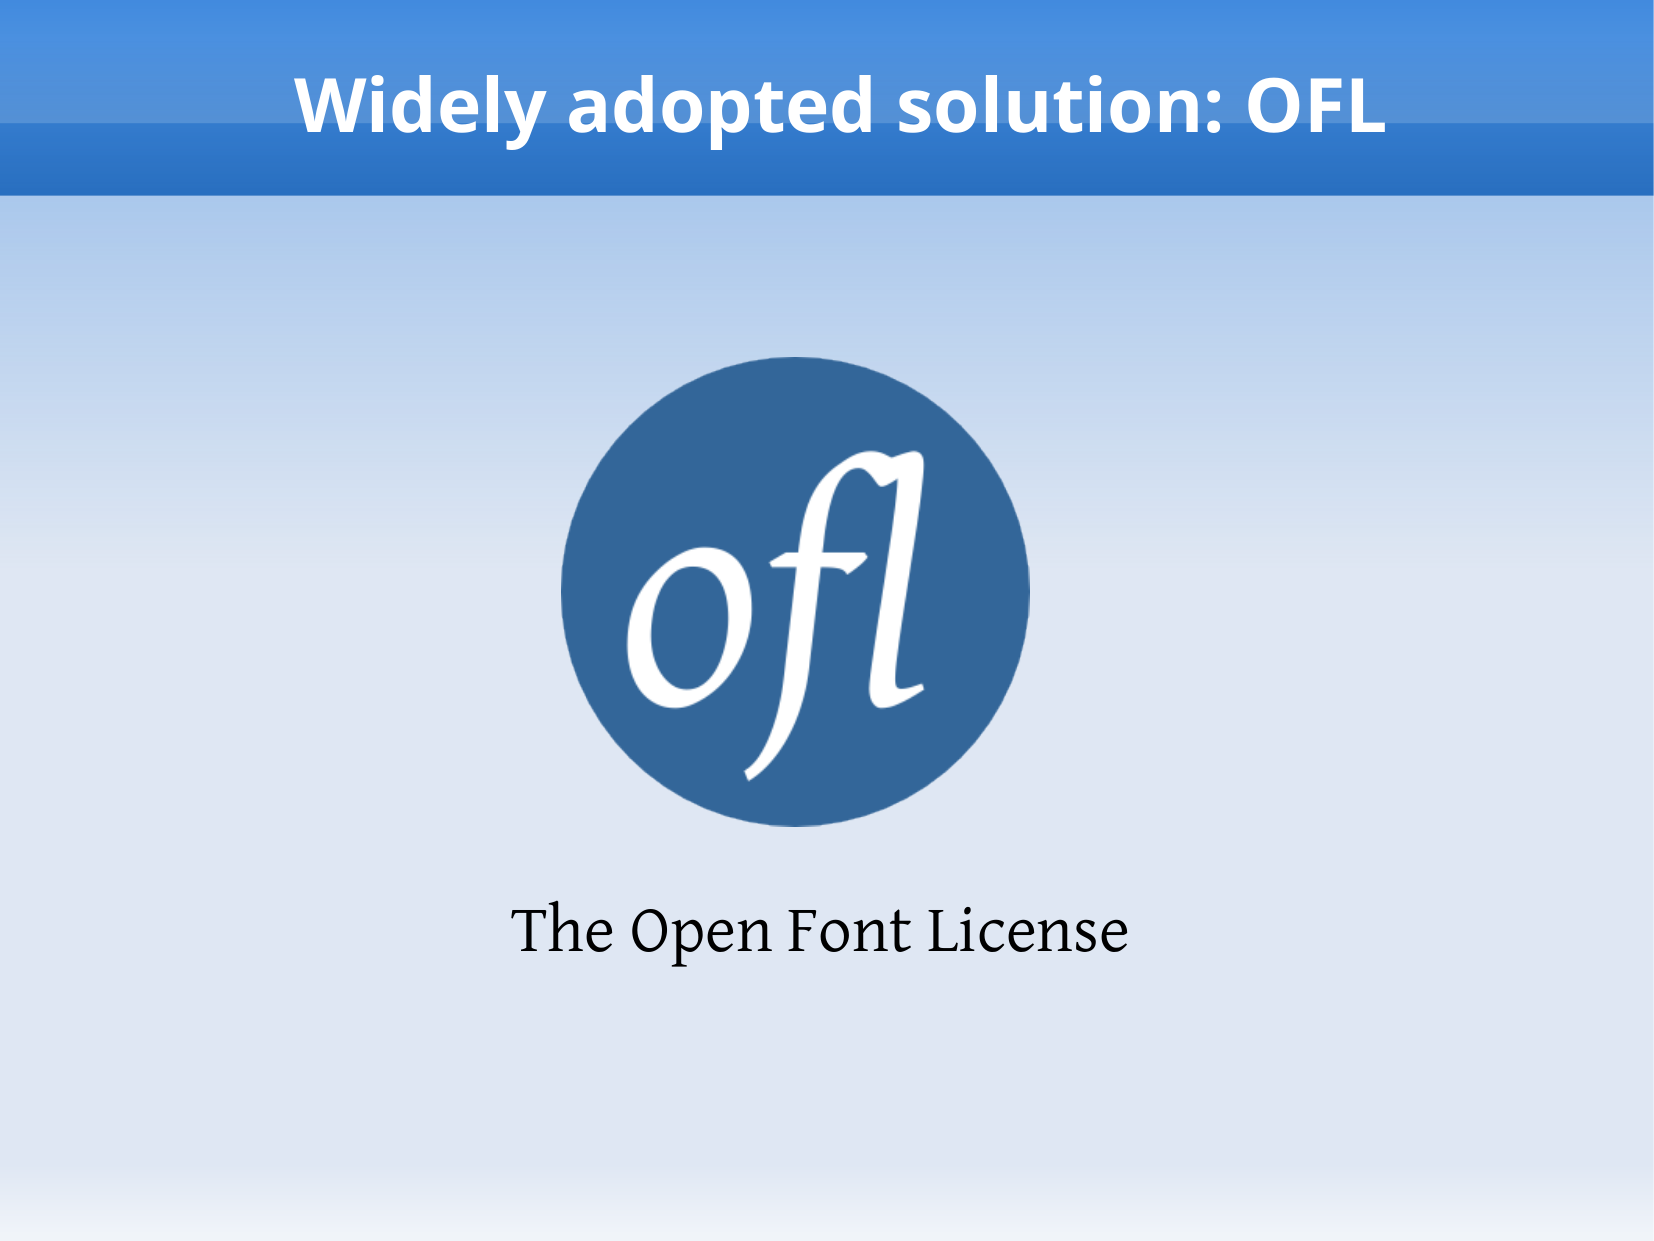

# Widely adopted solution: OFL
The Open Font License